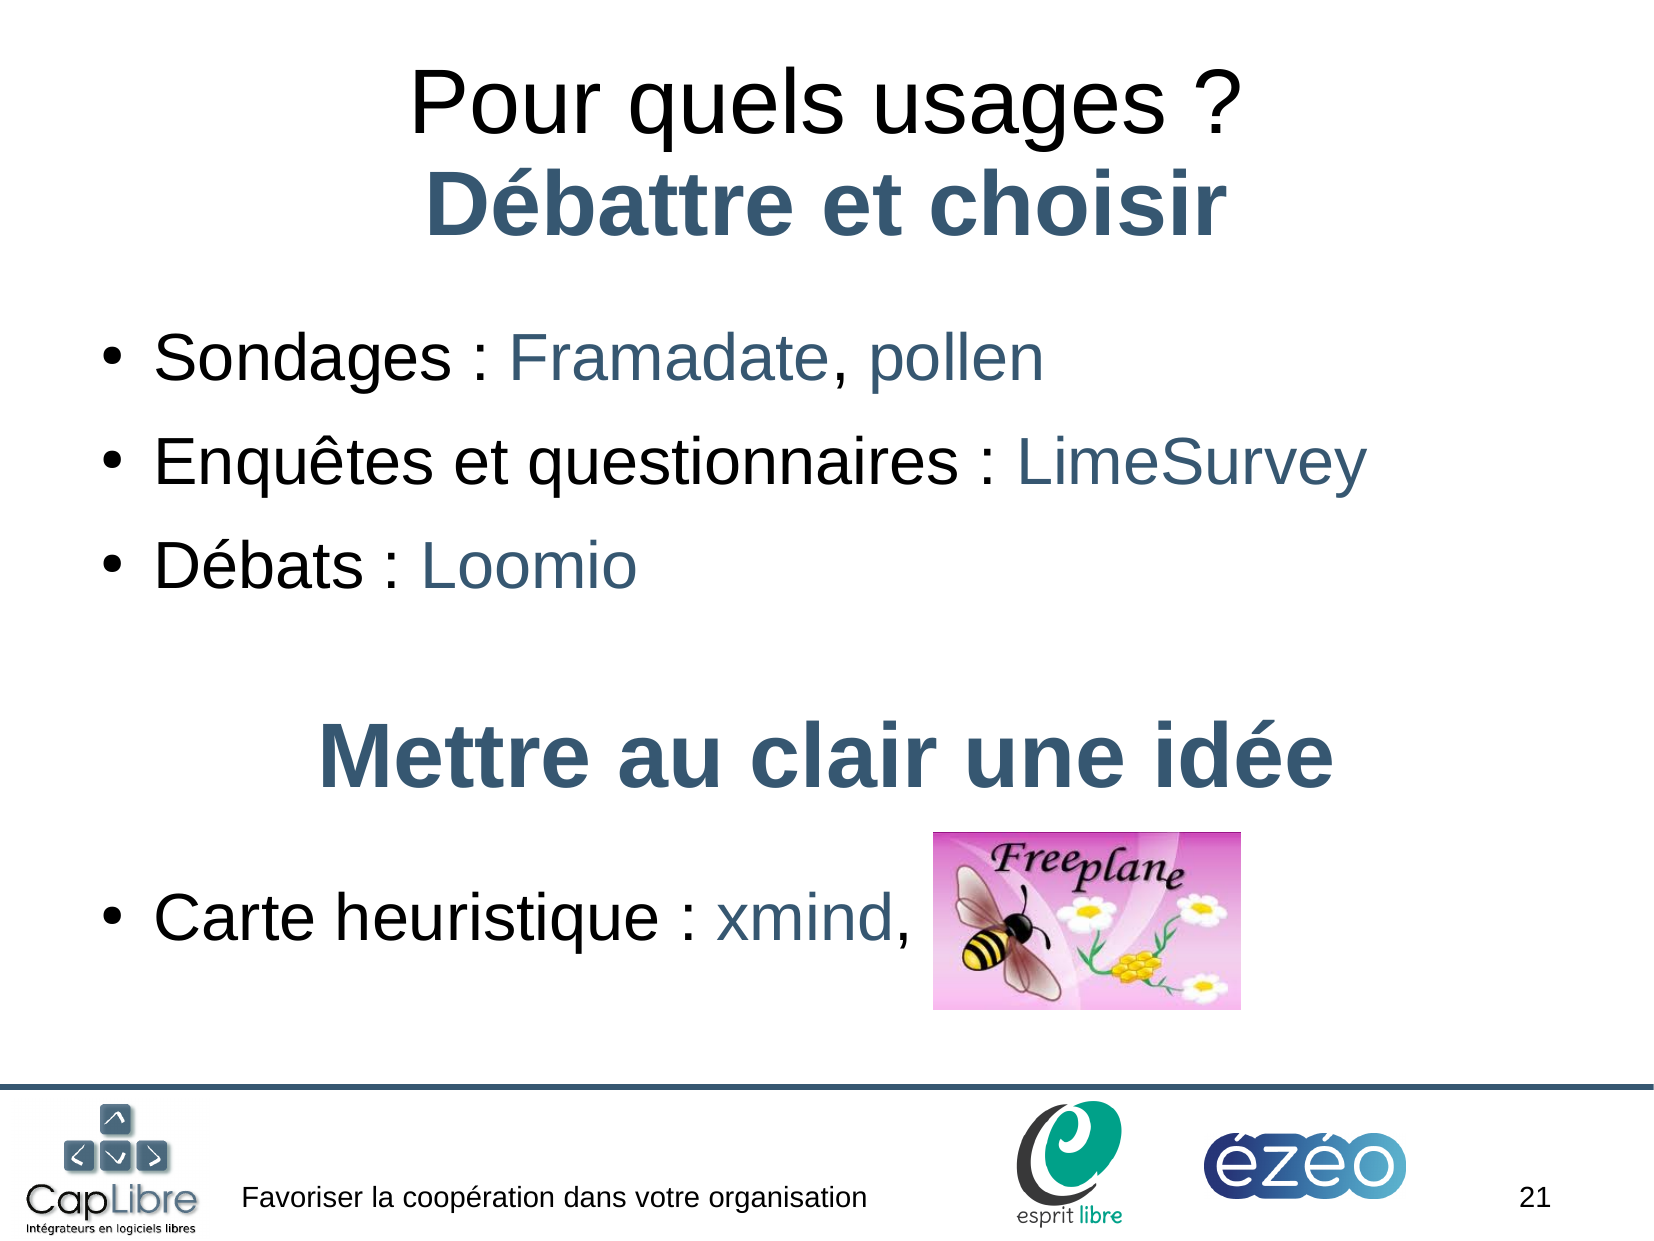

# Pour quels usages ? Débattre et choisir
Sondages : Framadate, pollen
Enquêtes et questionnaires : LimeSurvey
Débats : Loomio
Mettre au clair une idée
Carte heuristique : xmind,
Favoriser la coopération dans votre organisation